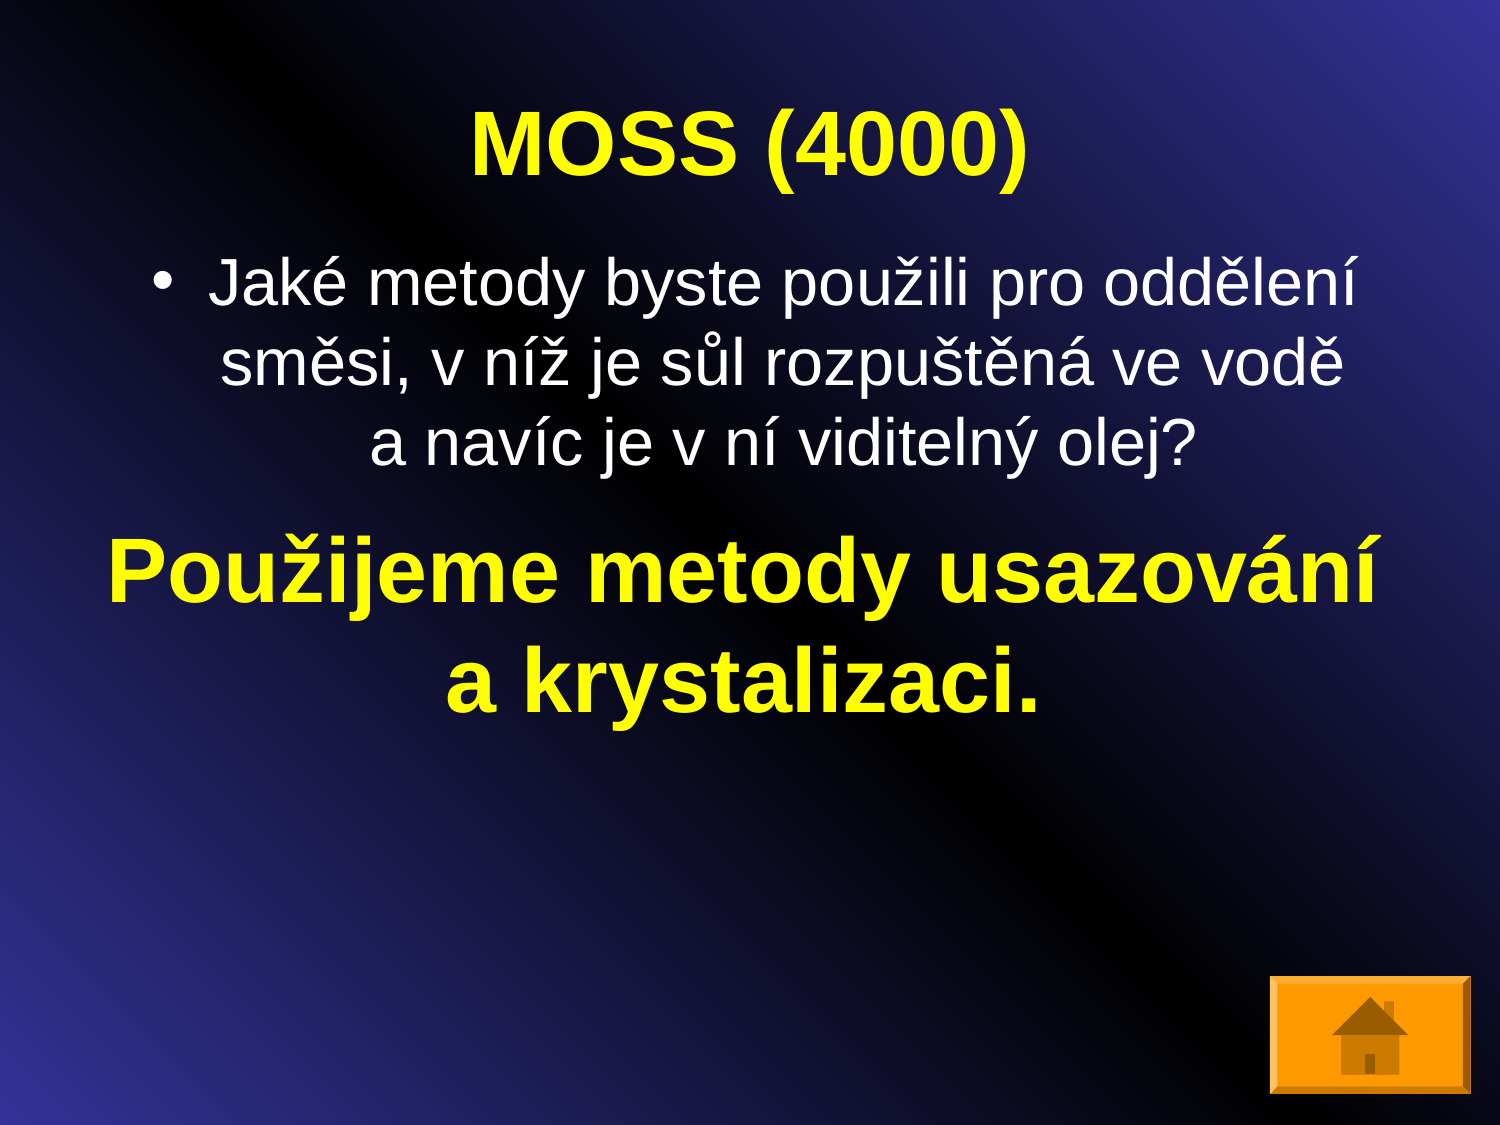

# MOSS (4000)
Jaké metody byste použili pro oddělení směsi, v níž je sůl rozpuštěná ve vodě
a navíc je v ní viditelný olej?
Použijeme metody usazování a krystalizaci.